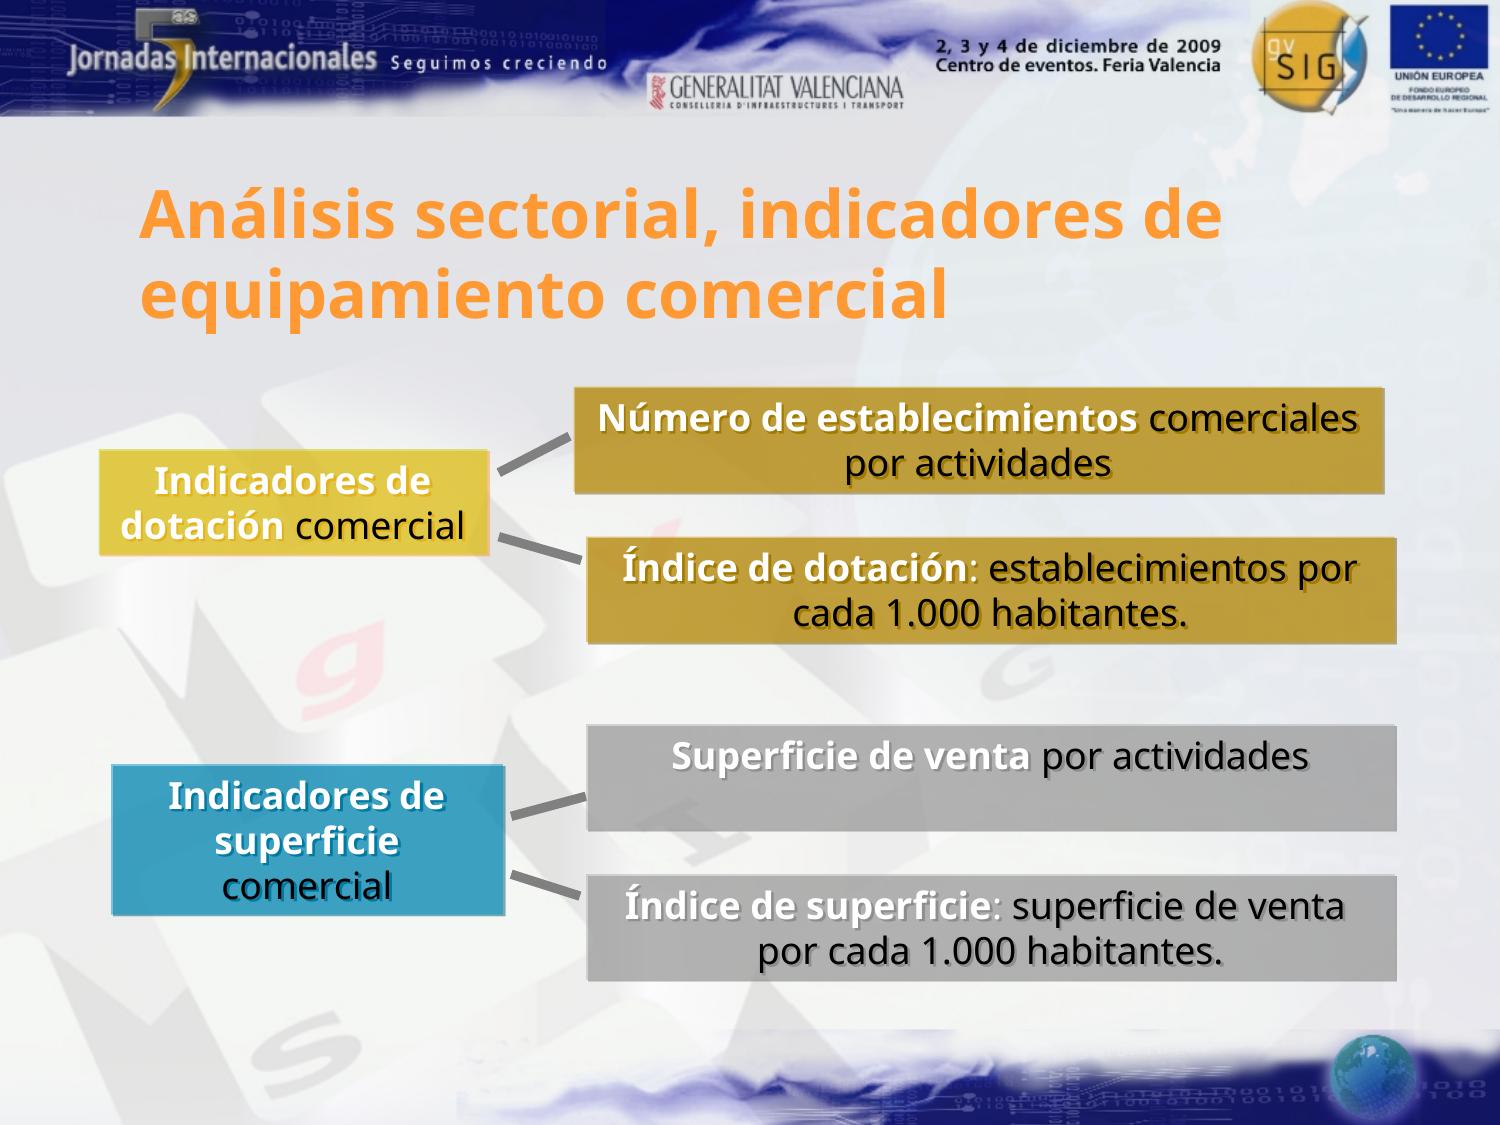

Análisis sectorial, indicadores de equipamiento comercial
Número de establecimientos comerciales por actividades
Indicadores de dotación comercial
Índice de dotación: establecimientos por cada 1.000 habitantes.
Superficie de venta por actividades
Indicadores de superficie comercial
Índice de superficie: superficie de venta por cada 1.000 habitantes.